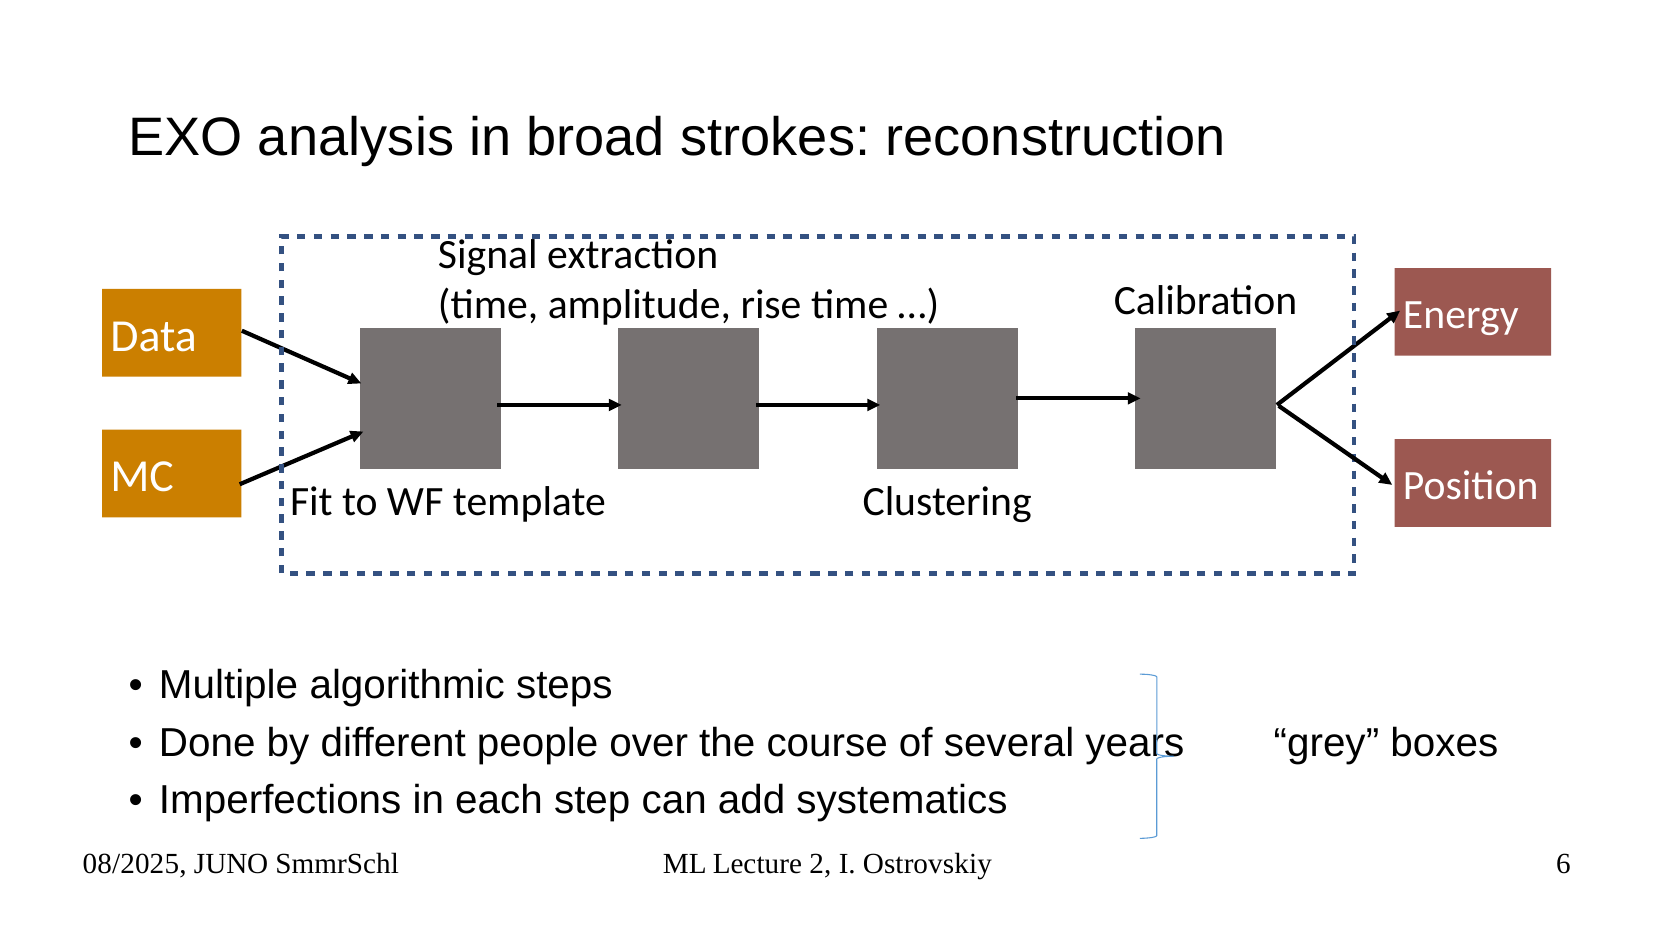

# EXO analysis in broad strokes: reconstruction
Signal extraction
(time, amplitude, rise time …)
Calibration
Energy
Data
MC
Position
Clustering
Fit to WF template
Multiple algorithmic steps
Done by different people over the course of several years “grey” boxes
Imperfections in each step can add systematics
08/2025, JUNO SmmrSchl
ML Lecture 2, I. Ostrovskiy
6